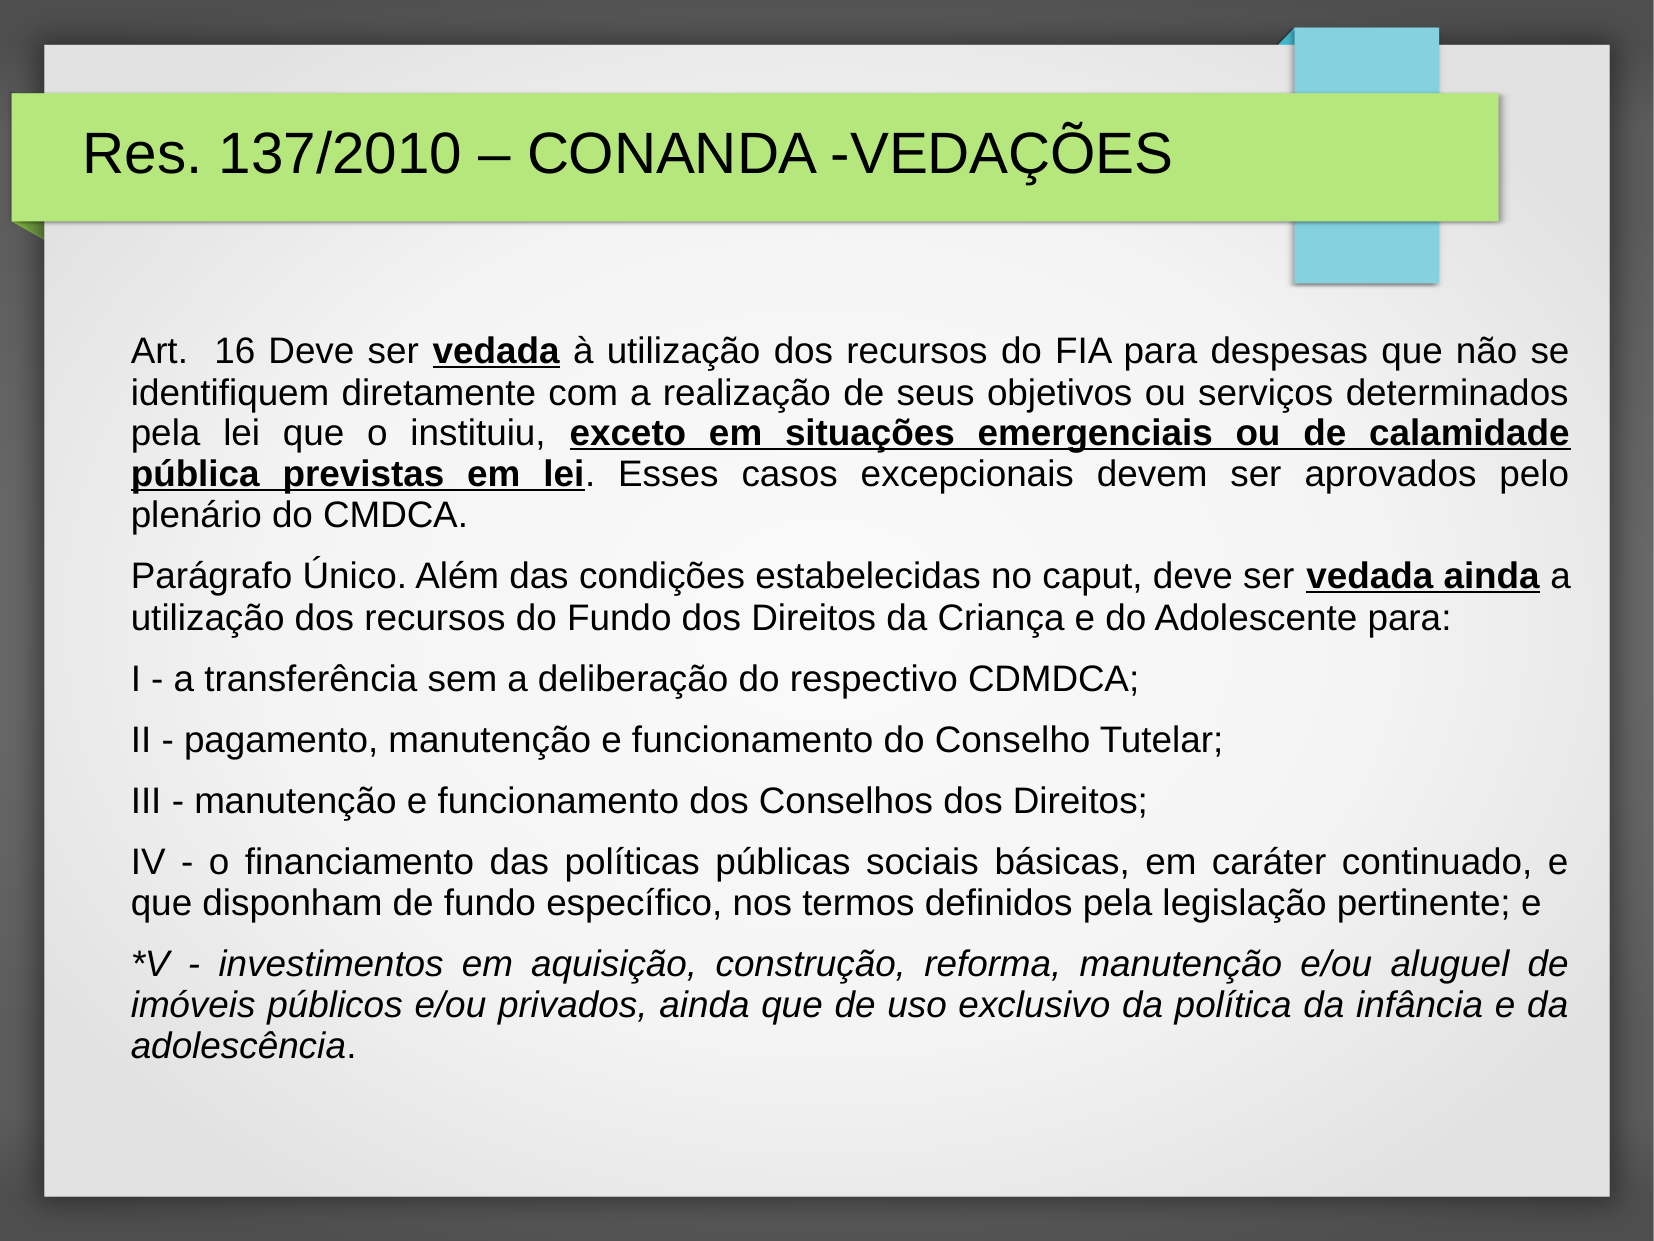

# Res. 137/2010 – CONANDA -VEDAÇÕES
Art. 16 Deve ser vedada à utilização dos recursos do FIA para despesas que não se identifiquem diretamente com a realização de seus objetivos ou serviços determinados pela lei que o instituiu, exceto em situações emergenciais ou de calamidade pública previstas em lei. Esses casos excepcionais devem ser aprovados pelo plenário do CMDCA.
Parágrafo Único. Além das condições estabelecidas no caput, deve ser vedada ainda a utilização dos recursos do Fundo dos Direitos da Criança e do Adolescente para:
I - a transferência sem a deliberação do respectivo CDMDCA;
II - pagamento, manutenção e funcionamento do Conselho Tutelar;
III - manutenção e funcionamento dos Conselhos dos Direitos;
IV - o financiamento das políticas públicas sociais básicas, em caráter continuado, e que disponham de fundo específico, nos termos definidos pela legislação pertinente; e
*V - investimentos em aquisição, construção, reforma, manutenção e/ou aluguel de imóveis públicos e/ou privados, ainda que de uso exclusivo da política da infância e da adolescência.